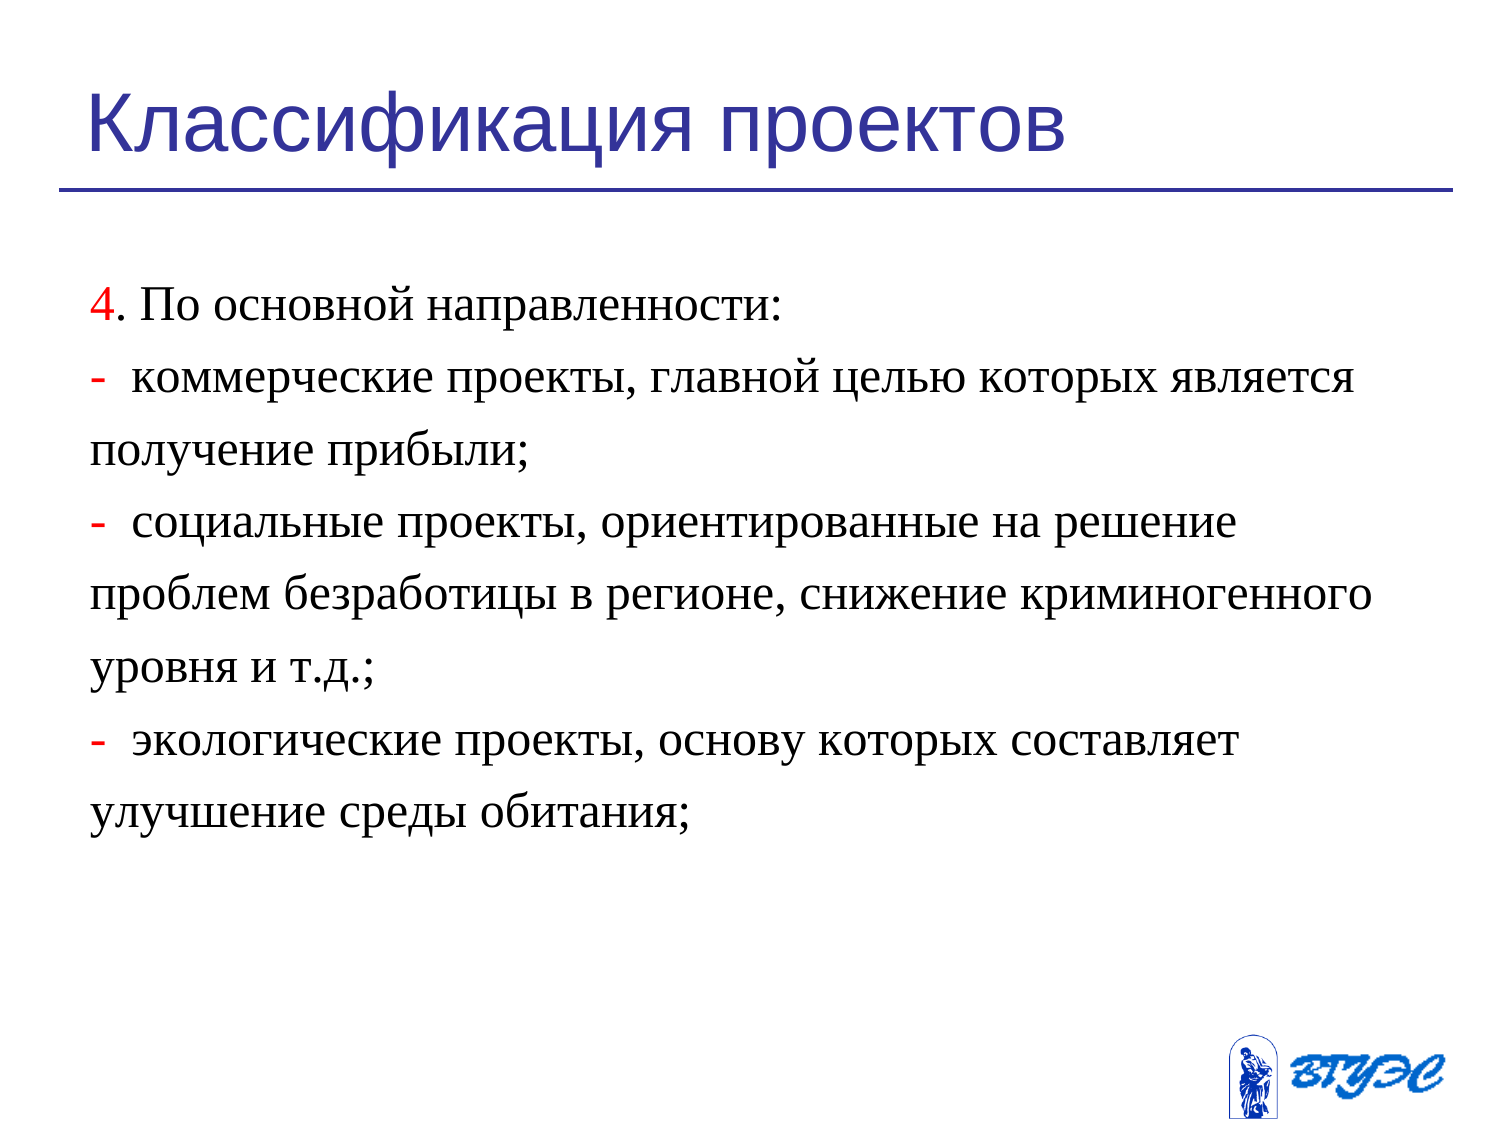

# Классификация проектов
4. По основной направленности:
- коммерческие проекты, главной целью которых является
получение прибыли;
- социальные проекты, ориентированные на решение
проблем безработицы в регионе, снижение криминогенного
уровня и т.д.;
- экологические проекты, основу которых составляет
улучшение среды обитания;